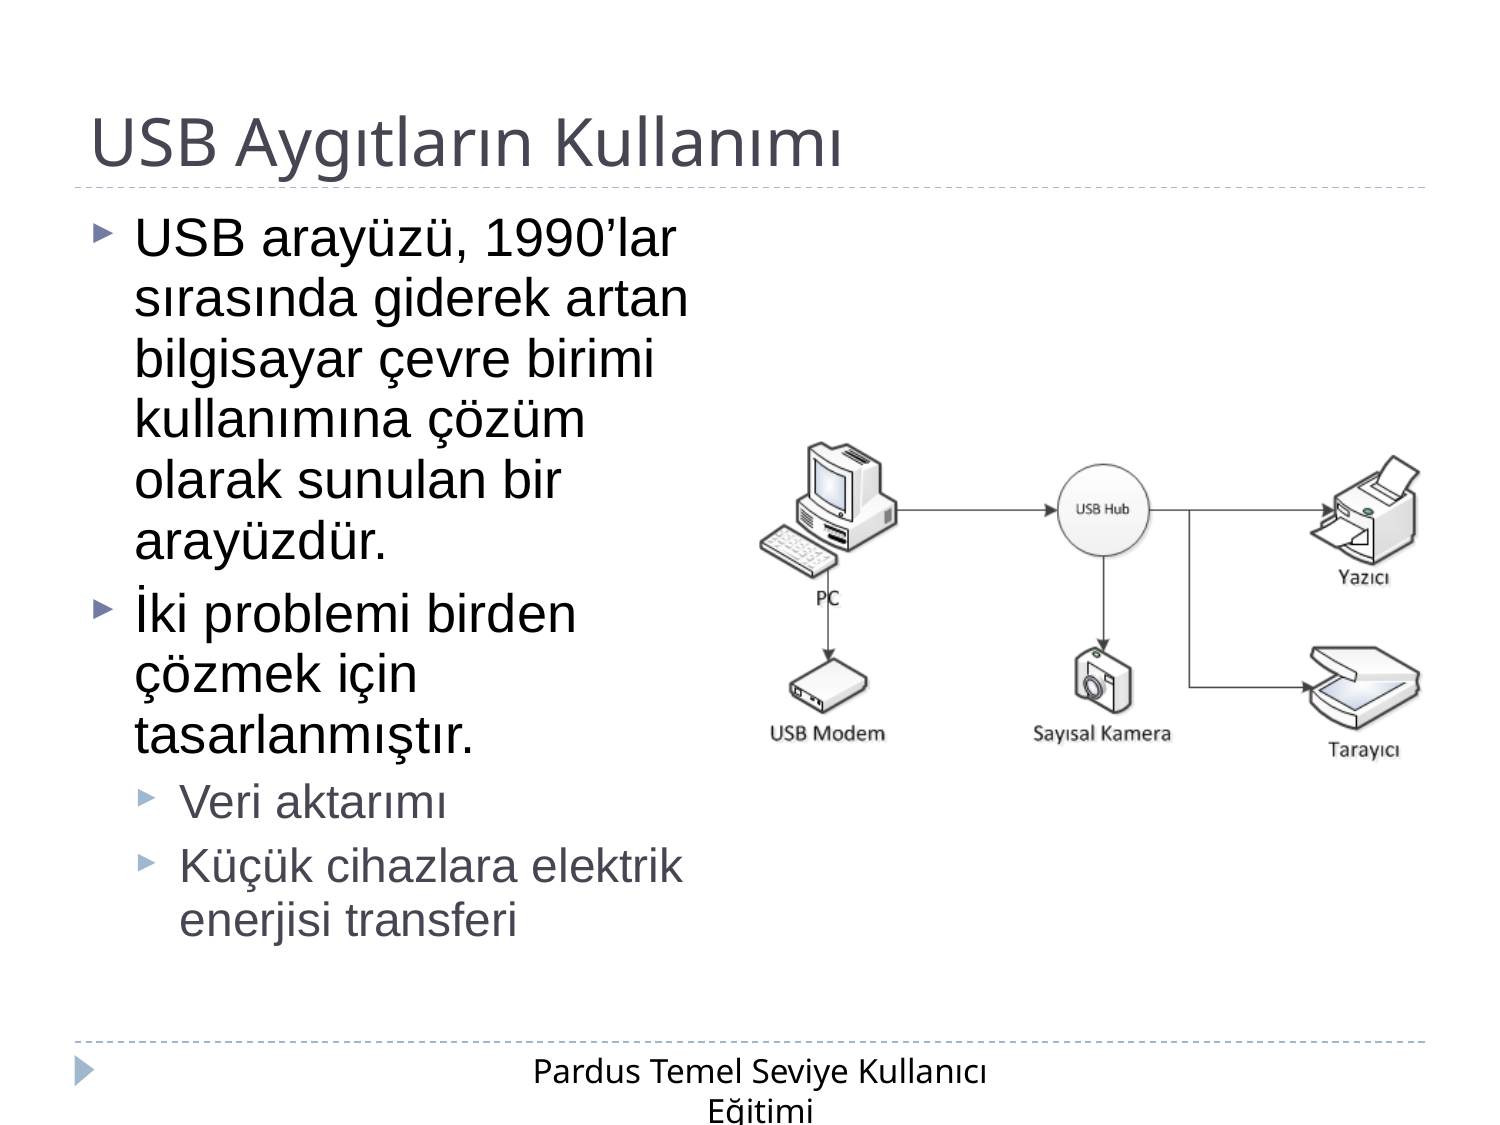

# USB Aygıtların Kullanımı
USB arayüzü, 1990’lar sırasında giderek artan bilgisayar çevre birimi kullanımına çözüm olarak sunulan bir arayüzdür.
İki problemi birden çözmek için tasarlanmıştır.
Veri aktarımı
Küçük cihazlara elektrik enerjisi transferi